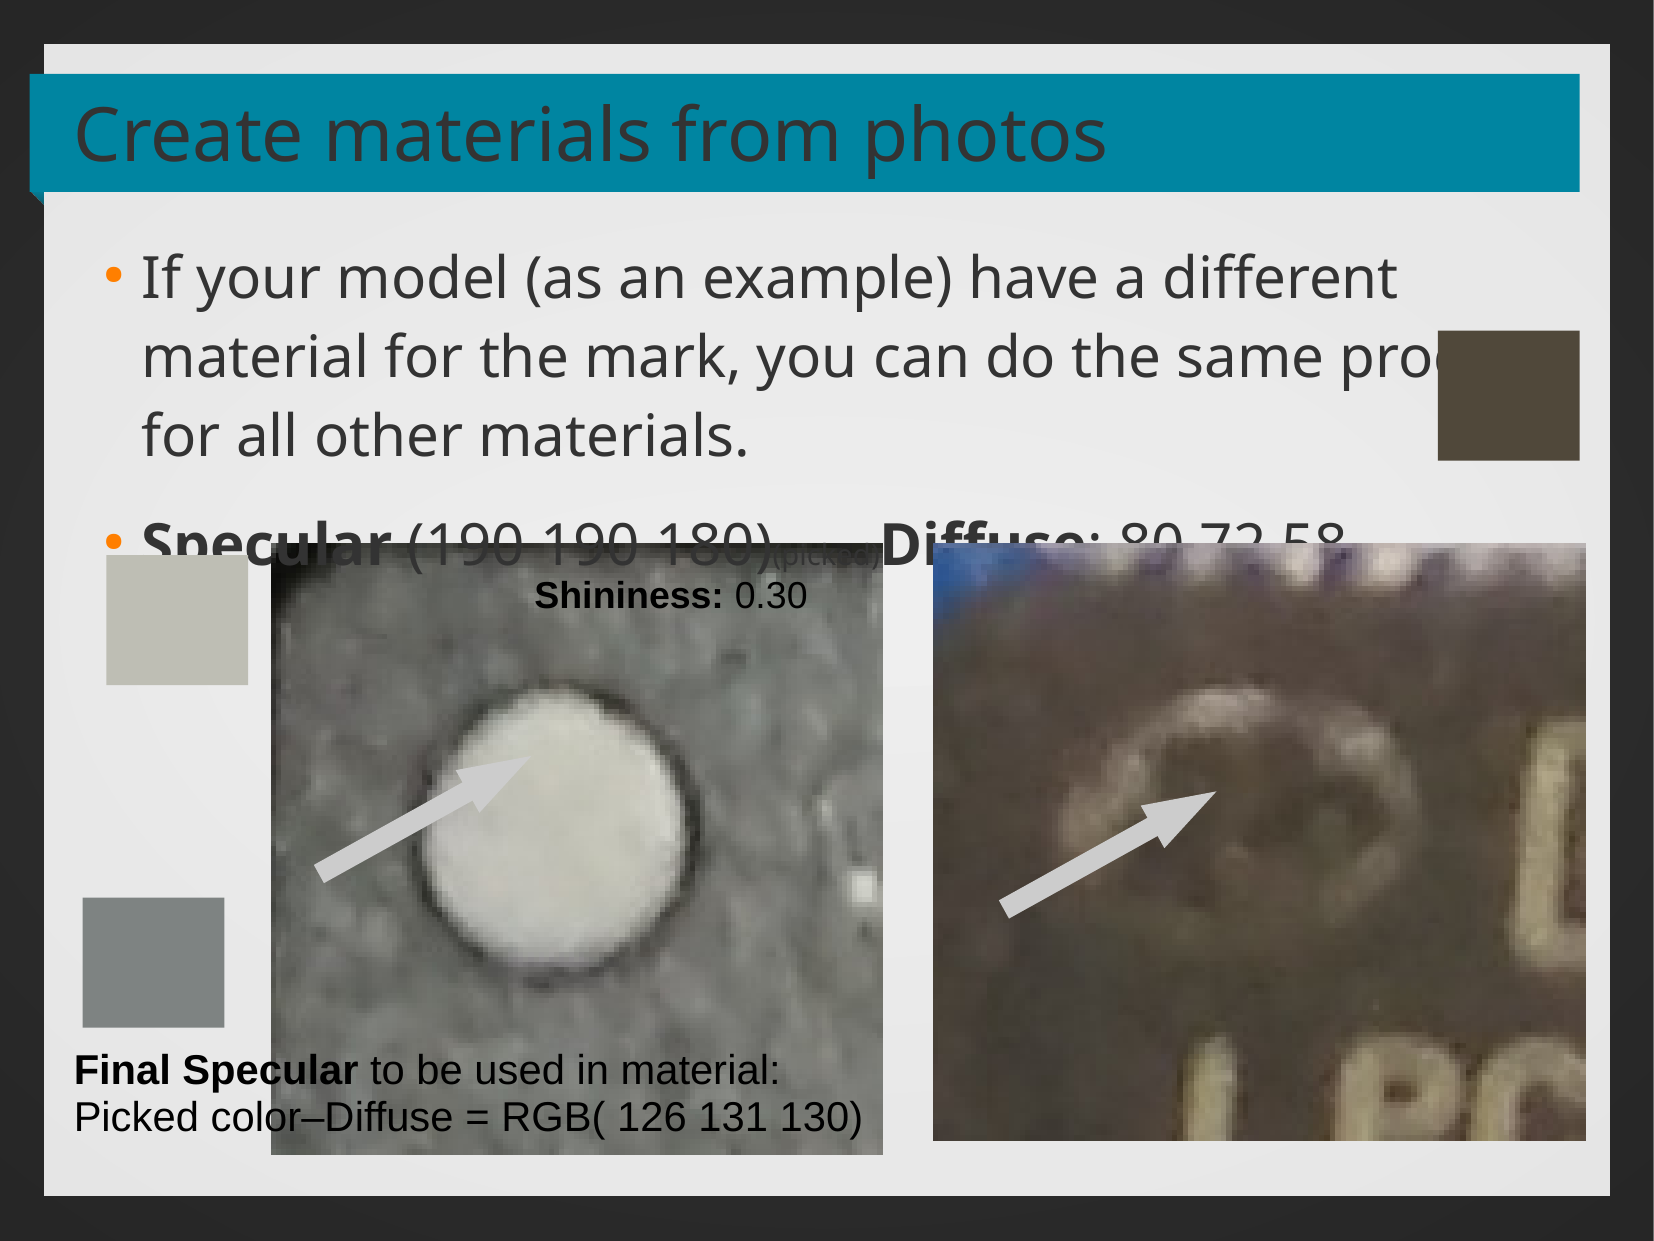

# Create materials from photos
If your model (as an example) have a different material for the mark, you can do the same process for all other materials.
Specular (190 190 180)(picked)	Diffuse: 80 72 58
Shininess: 0.30
Final Specular to be used in material:
Picked color–Diffuse = RGB( 126 131 130)